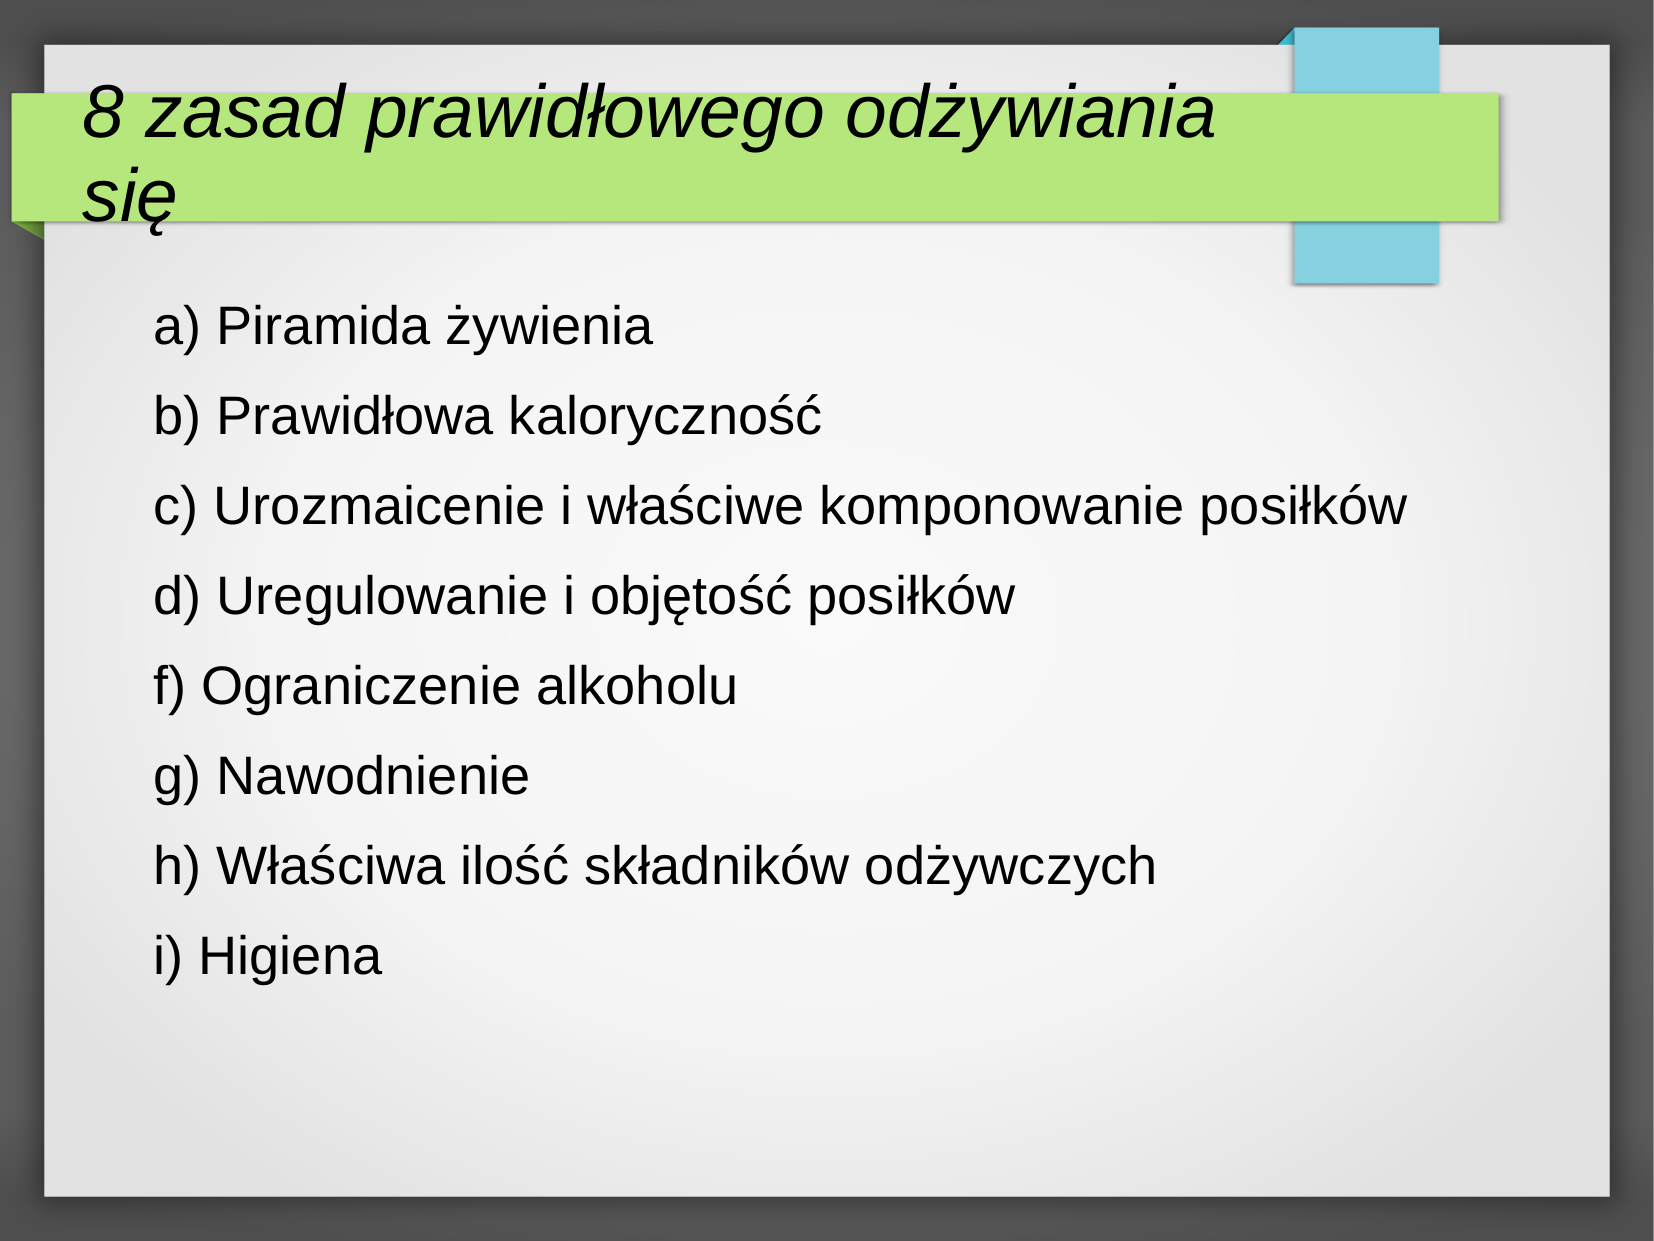

# 8 zasad prawidłowego odżywiania się
a) Piramida żywienia
b) Prawidłowa kaloryczność
c) Urozmaicenie i właściwe komponowanie posiłków
d) Uregulowanie i objętość posiłków
f) Ograniczenie alkoholu
g) Nawodnienie
h) Właściwa ilość składników odżywczych
i) Higiena